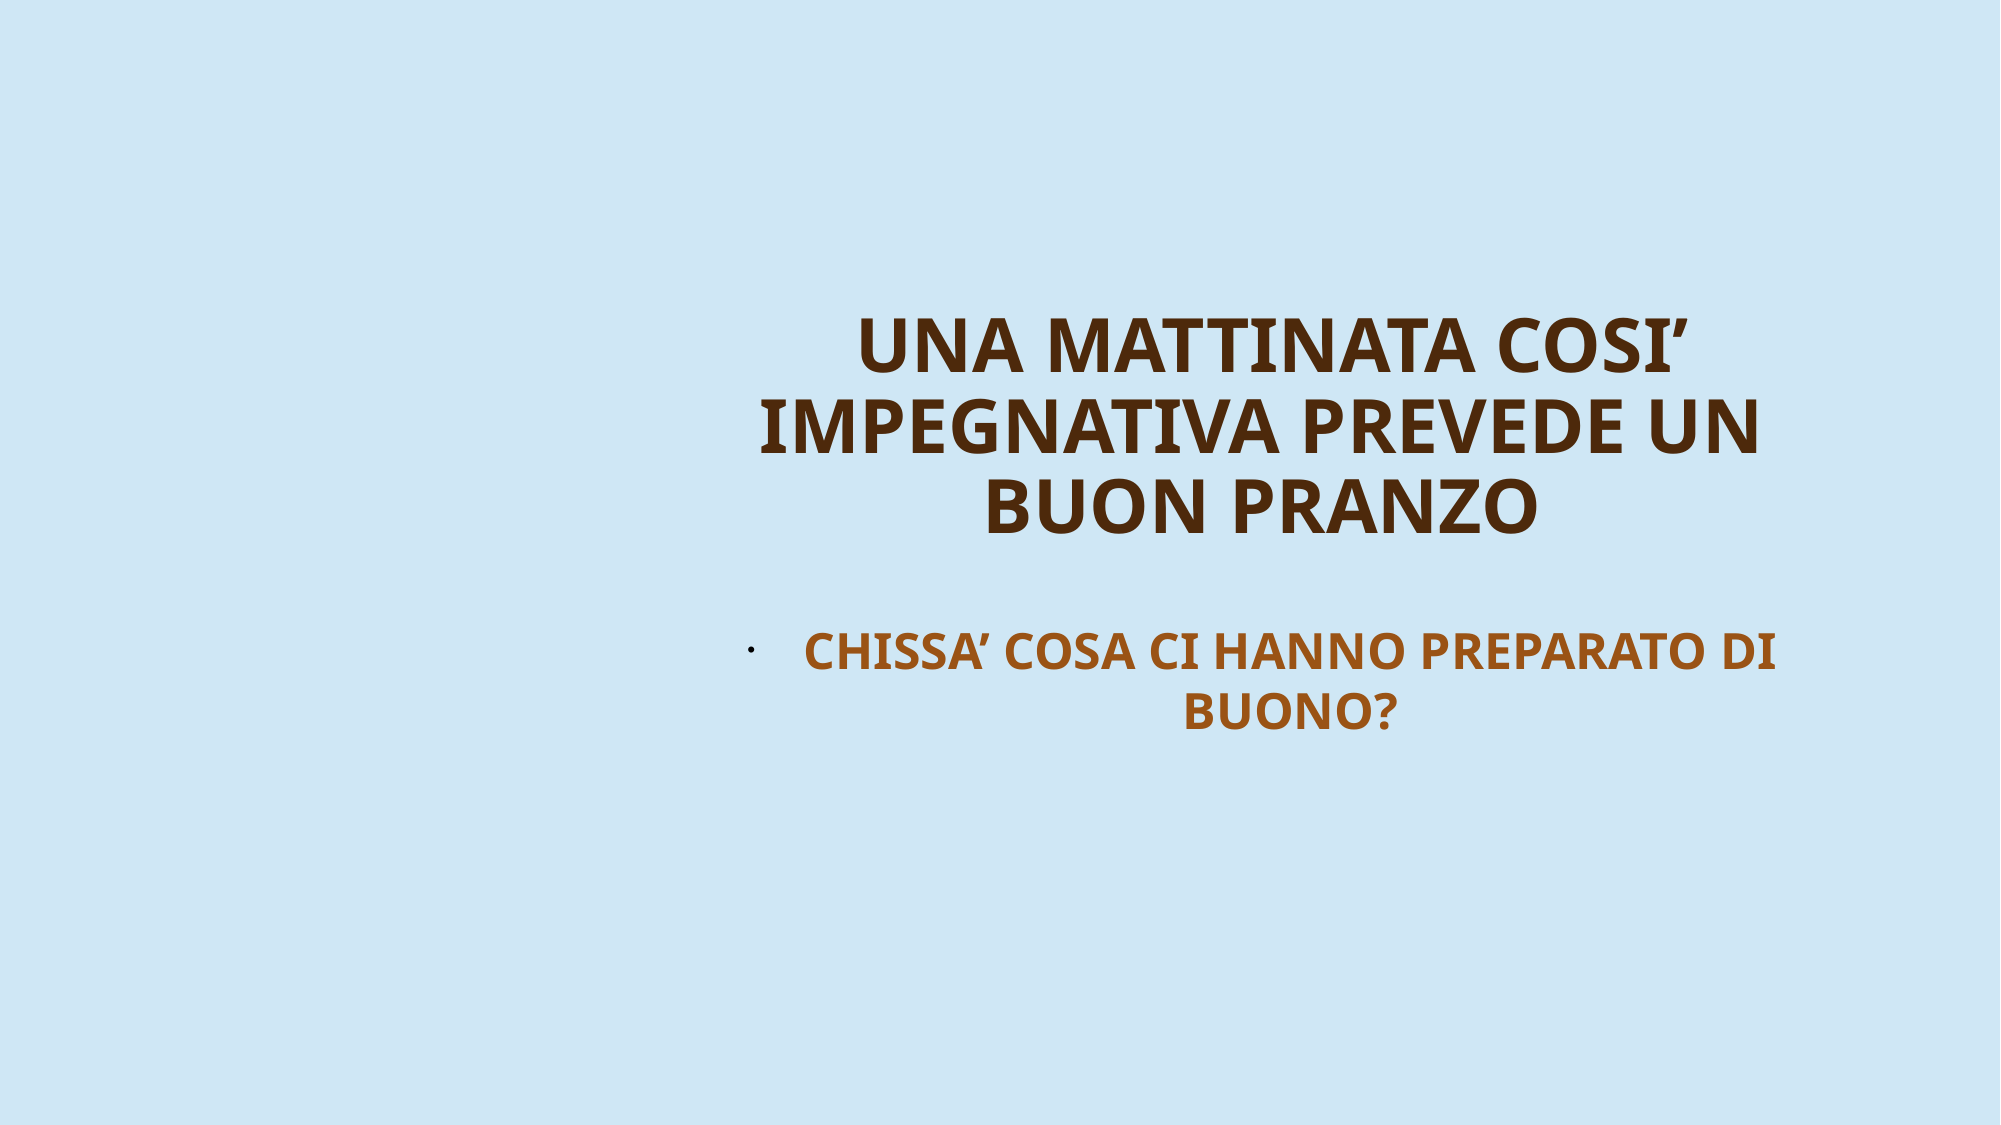

# UNA MATTINATA COSI’ IMPEGNATIVA PREVEDE UN BUON PRANZO
CHISSA’ COSA CI HANNO PREPARATO DI BUONO?